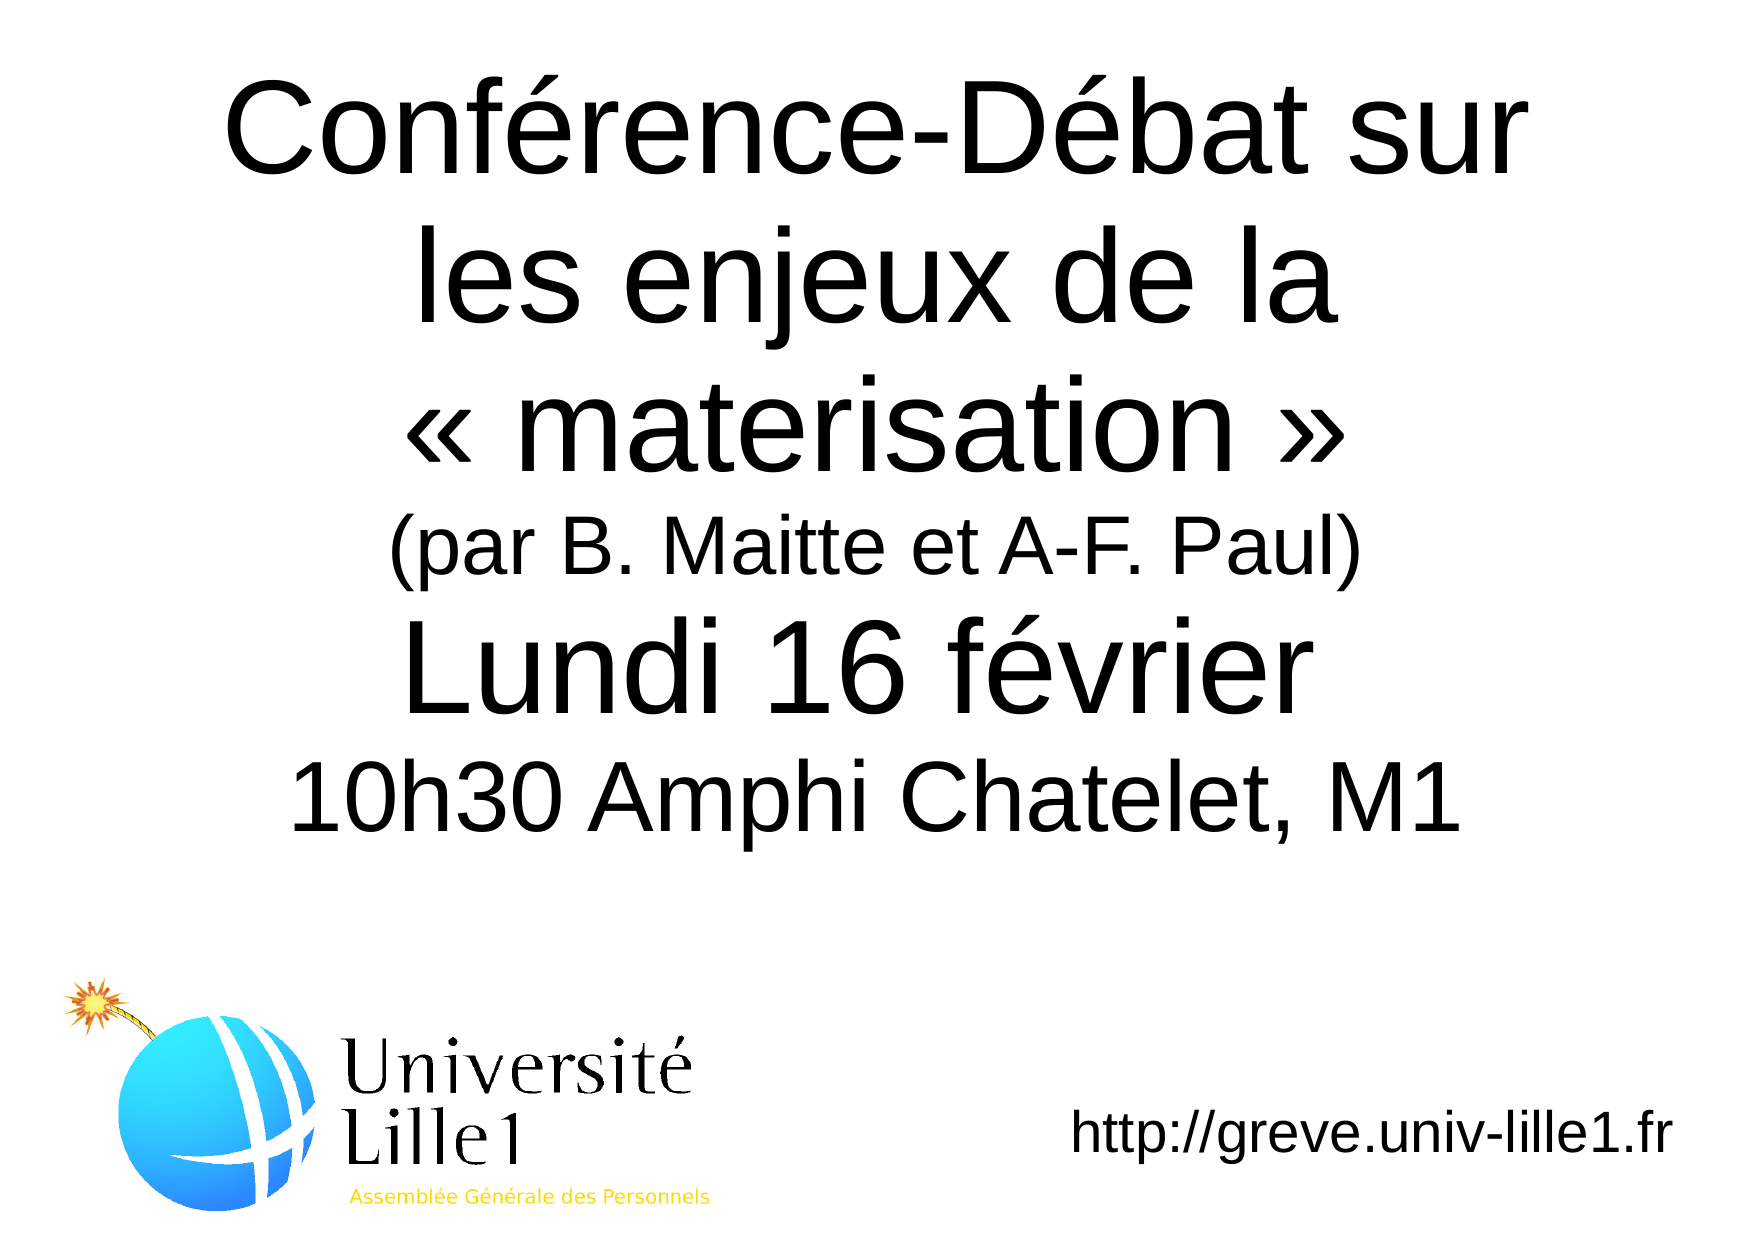

Conférence-Débat sur les enjeux de la « materisation »
(par B. Maitte et A-F. Paul)
Lundi 16 février
10h30 Amphi Chatelet, M1
http://greve.univ-lille1.fr